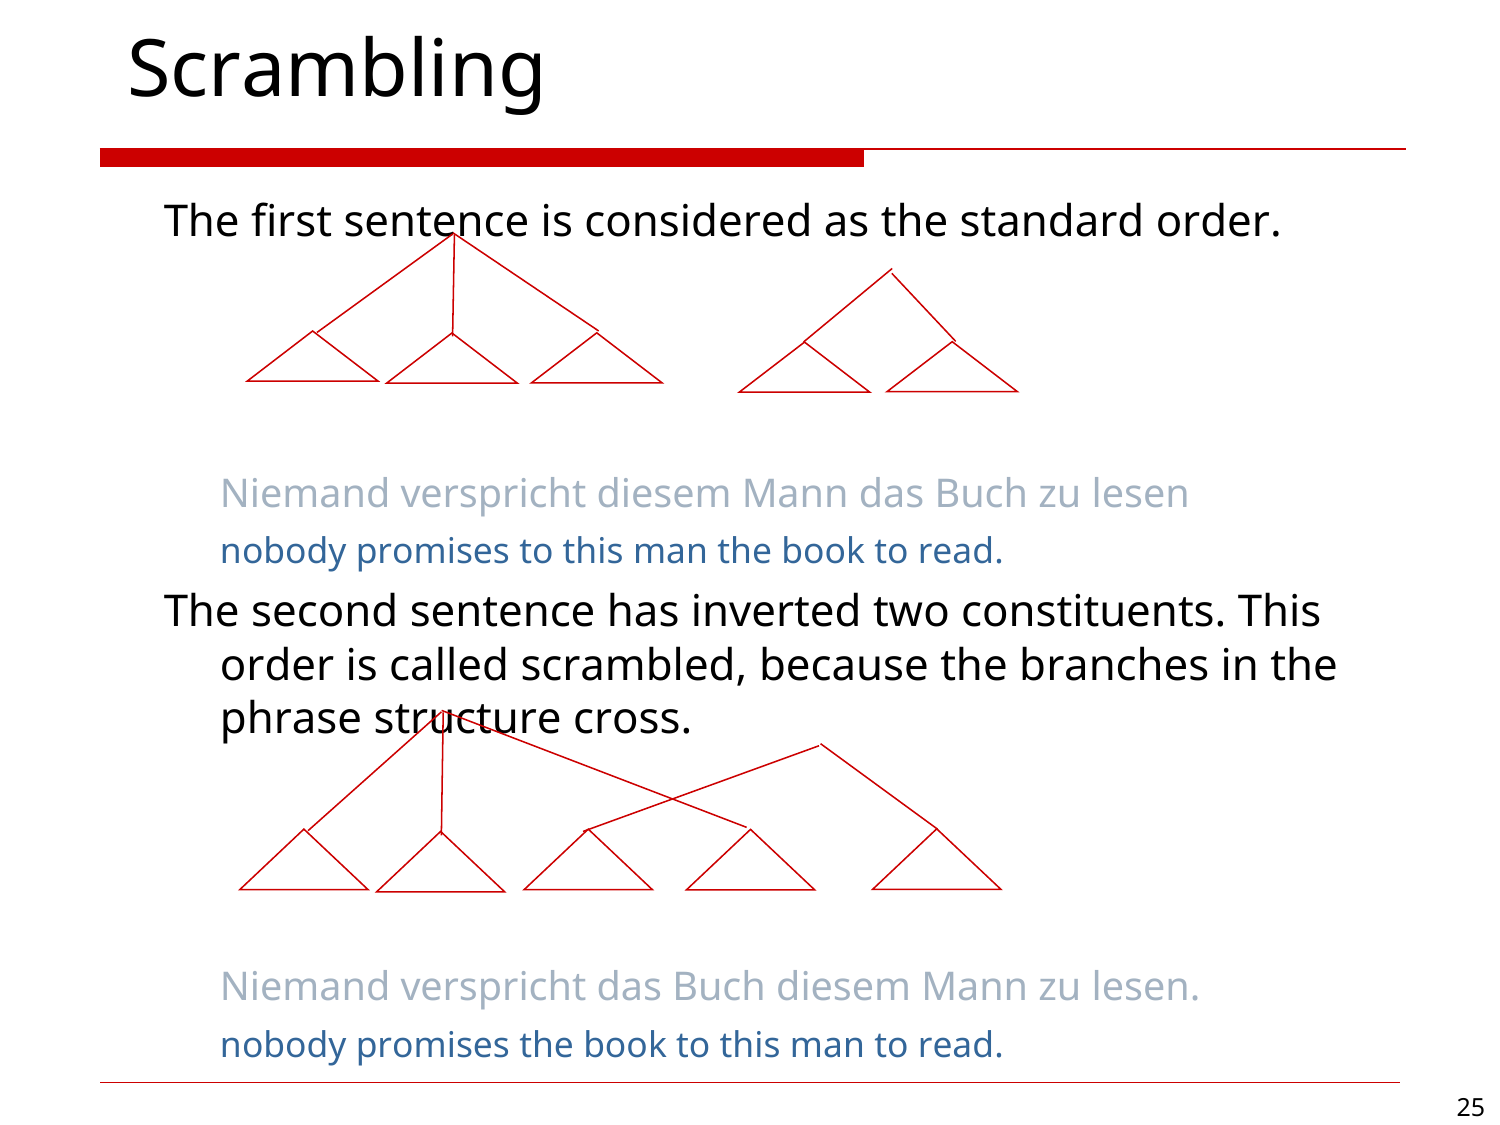

# Scrambling
The first sentence is considered as the standard order.
	Niemand verspricht diesem Mann das Buch zu lesen
	nobody promises to this man the book to read.
The second sentence has inverted two constituents. This order is called scrambled, because the branches in the phrase structure cross.
	Niemand verspricht das Buch diesem Mann zu lesen.
	nobody promises the book to this man to read.
25